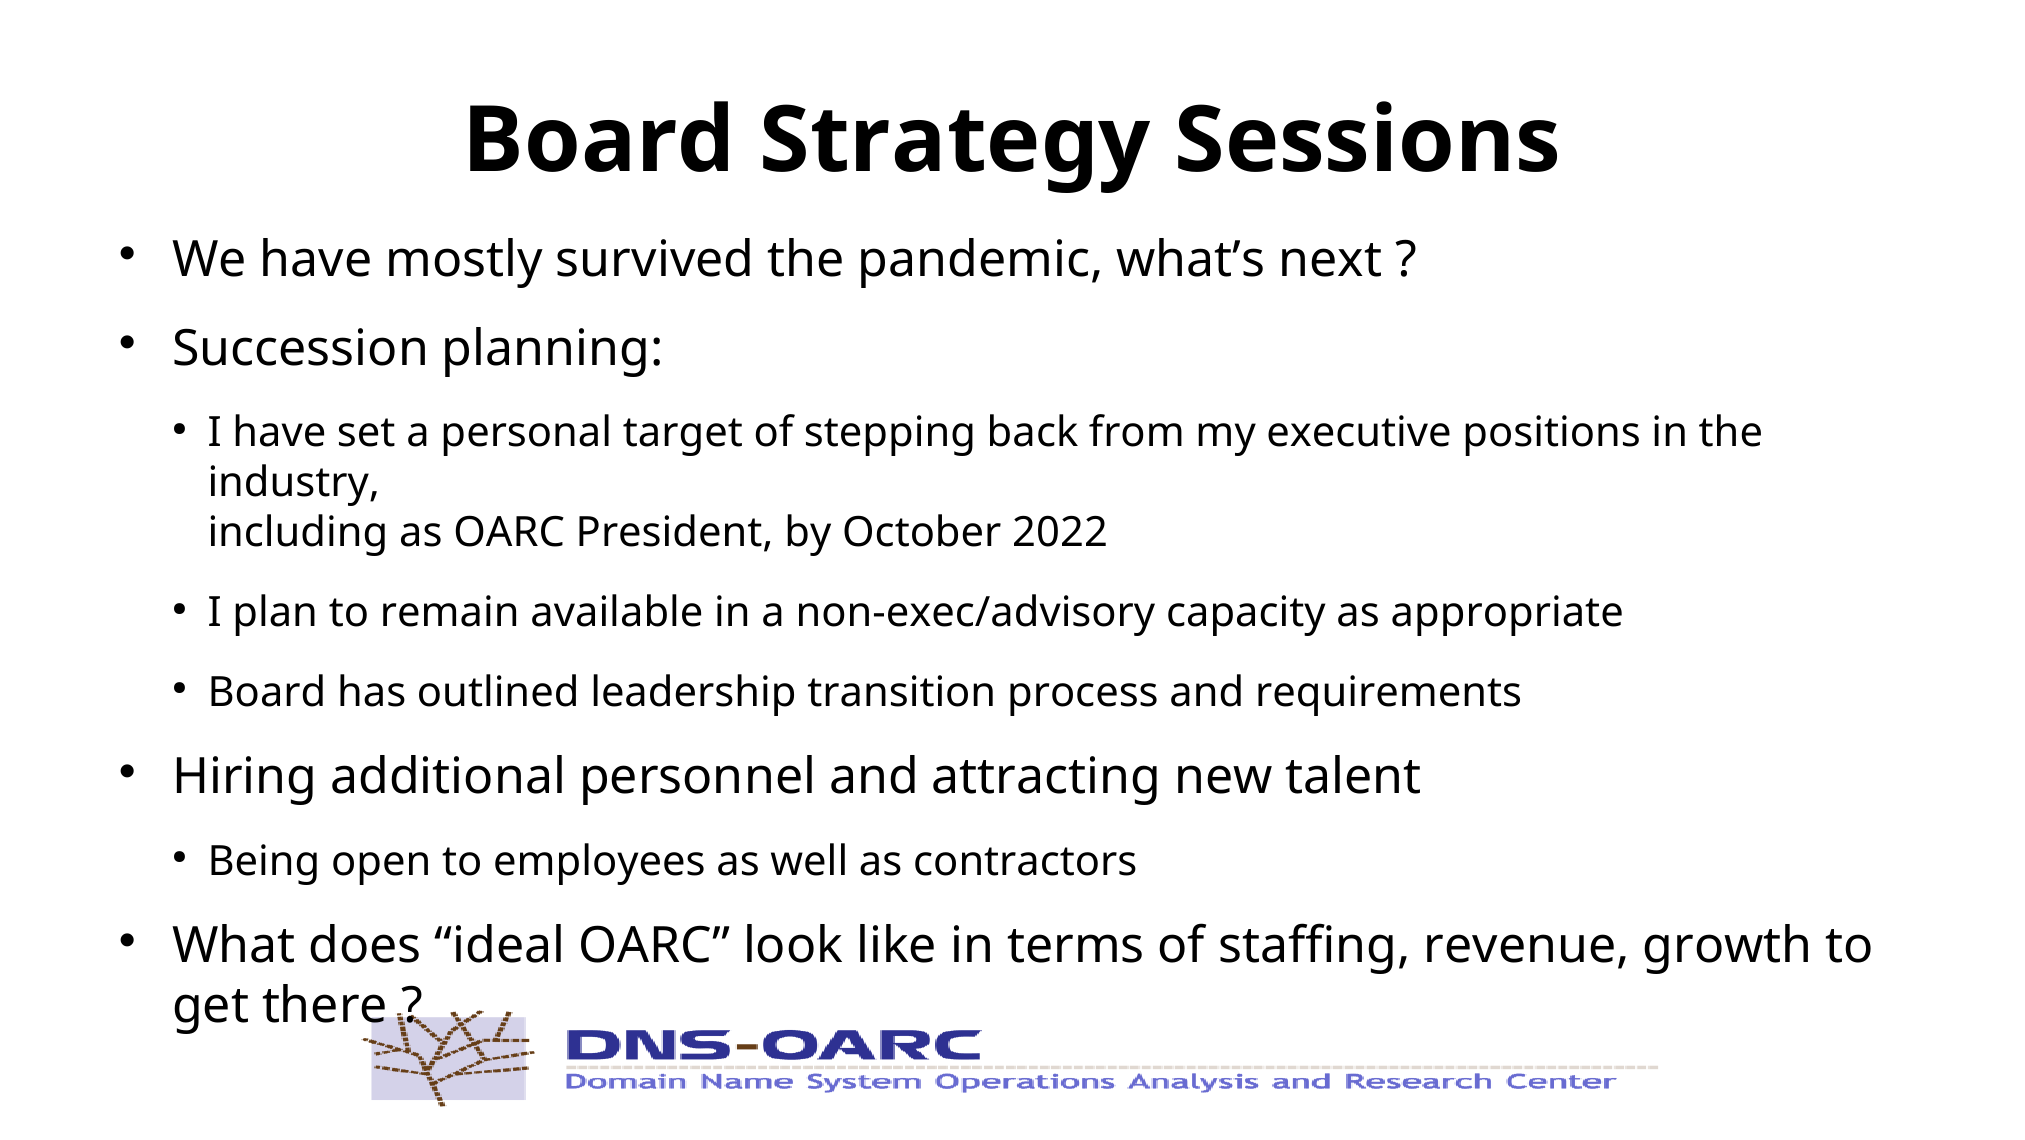

Board Strategy Sessions
We have mostly survived the pandemic, what’s next ?
Succession planning:
I have set a personal target of stepping back from my executive positions in the industry,
including as OARC President, by October 2022
I plan to remain available in a non-exec/advisory capacity as appropriate
Board has outlined leadership transition process and requirements
Hiring additional personnel and attracting new talent
Being open to employees as well as contractors
What does “ideal OARC” look like in terms of staffing, revenue, growth to get there ?